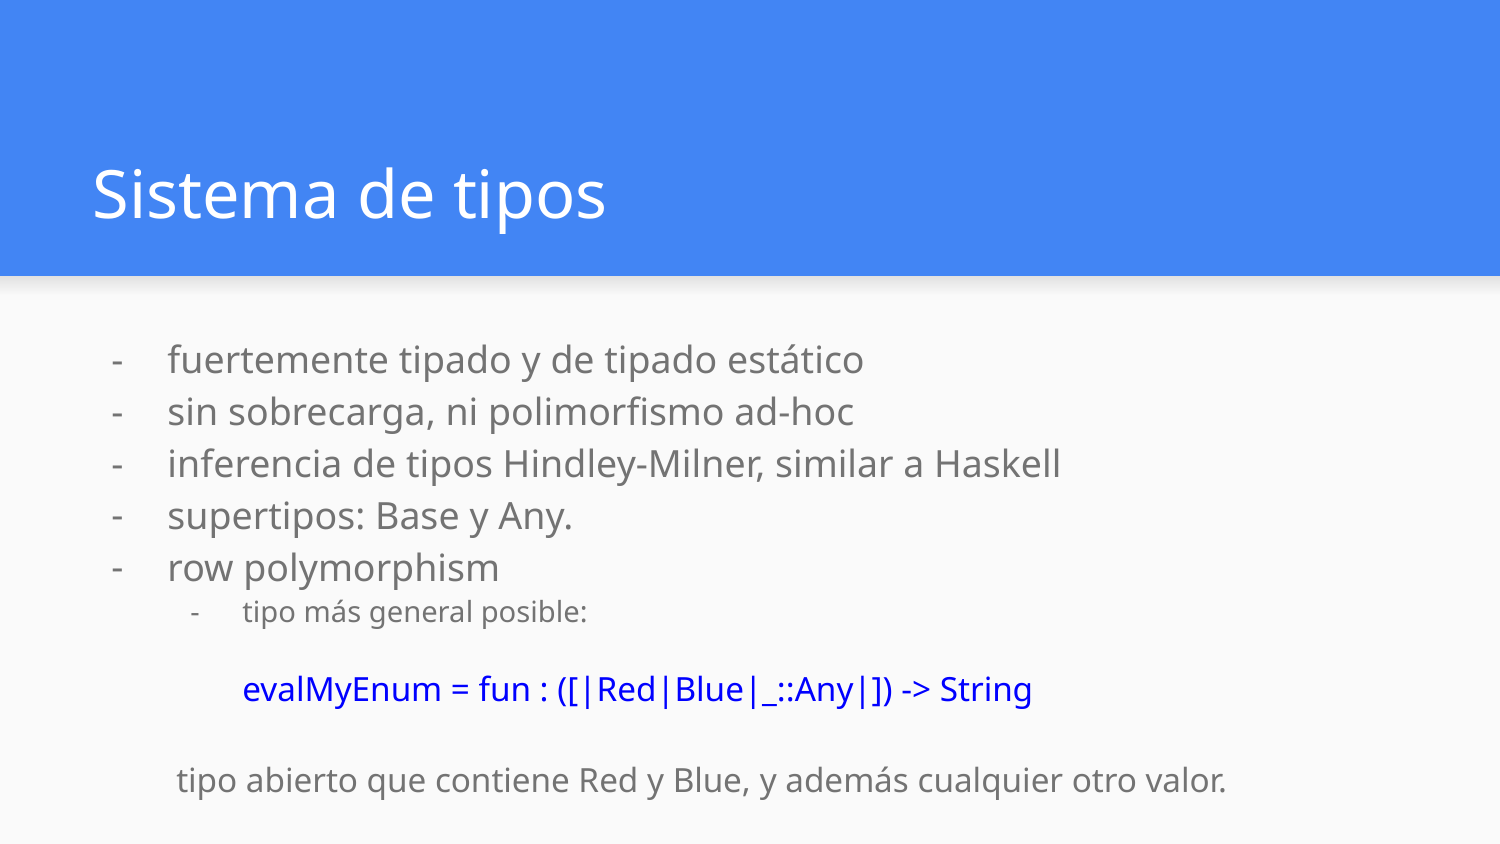

# Sistema de tipos
fuertemente tipado y de tipado estático
sin sobrecarga, ni polimorfismo ad-hoc
inferencia de tipos Hindley-Milner, similar a Haskell
supertipos: Base y Any.
row polymorphism
tipo más general posible:
evalMyEnum = fun : ([|Red|Blue|_::Any|]) -> String
 tipo abierto que contiene Red y Blue, y además cualquier otro valor.